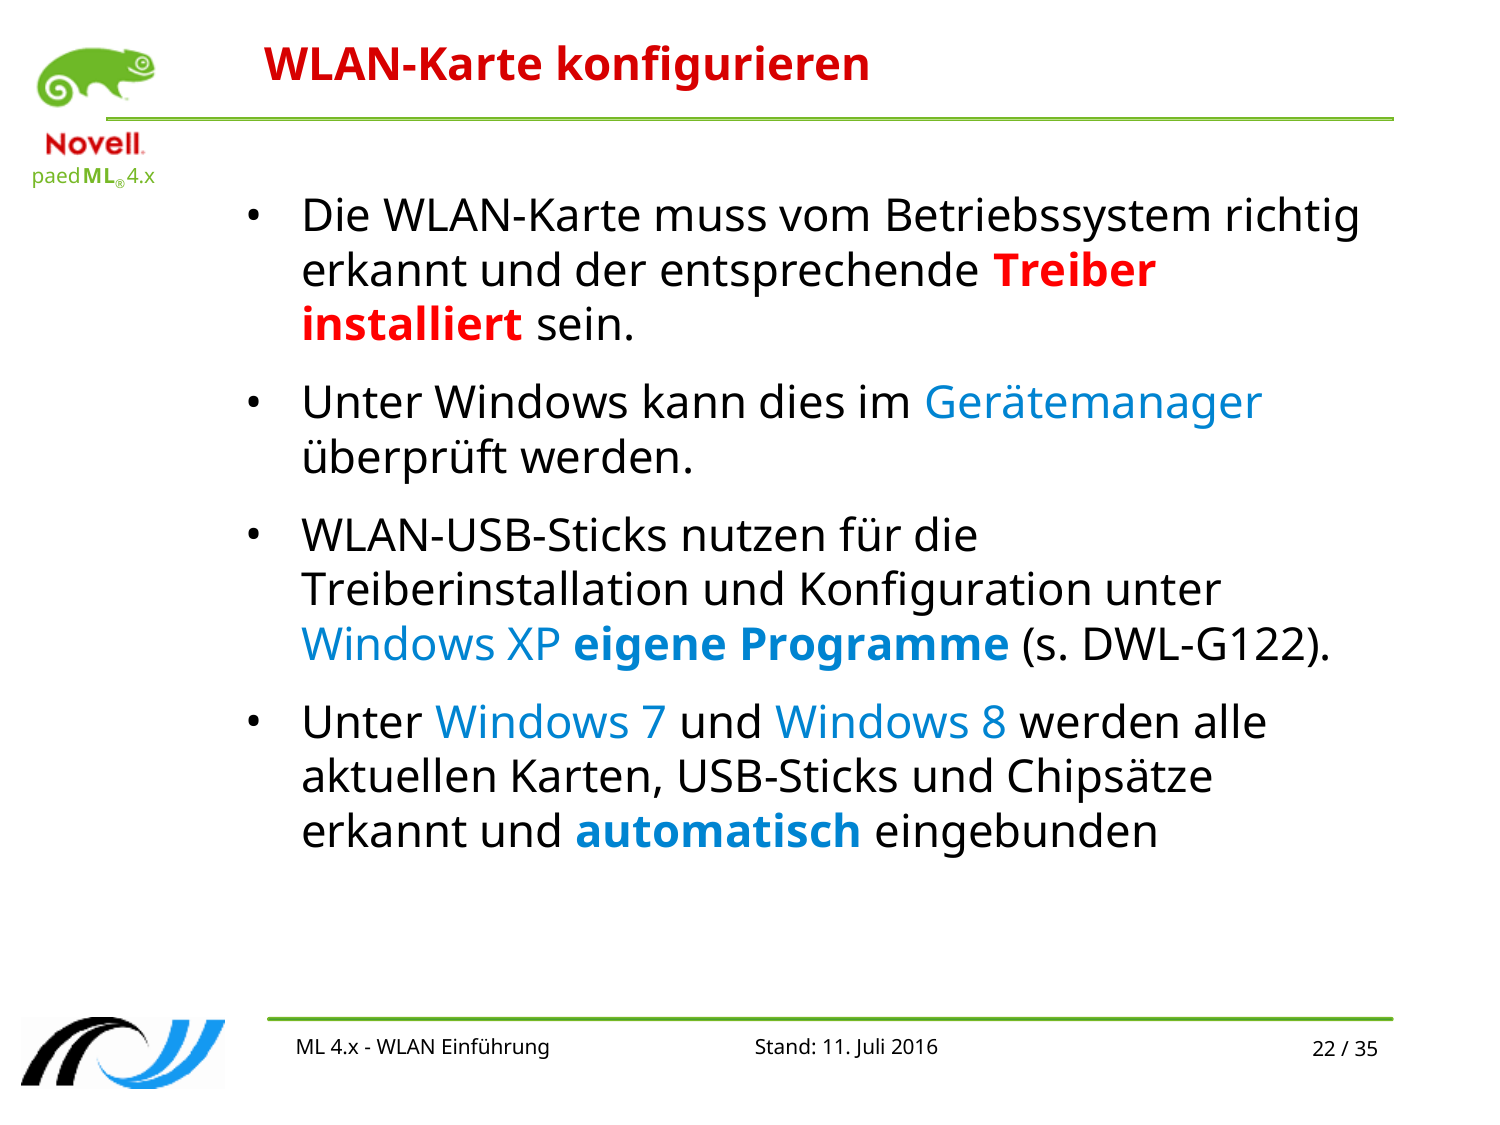

# WLAN-Karte konfigurieren
Die WLAN-Karte muss vom Betriebssystem richtig erkannt und der entsprechende Treiber installiert sein.
Unter Windows kann dies im Gerätemanager überprüft werden.
WLAN-USB-Sticks nutzen für die Treiberinstallation und Konfiguration unter Windows XP eigene Programme (s. DWL-G122).
Unter Windows 7 und Windows 8 werden alle aktuellen Karten, USB-Sticks und Chipsätze erkannt und automatisch eingebunden
ML 4.x - WLAN Einführung
11. Juli 2016
22